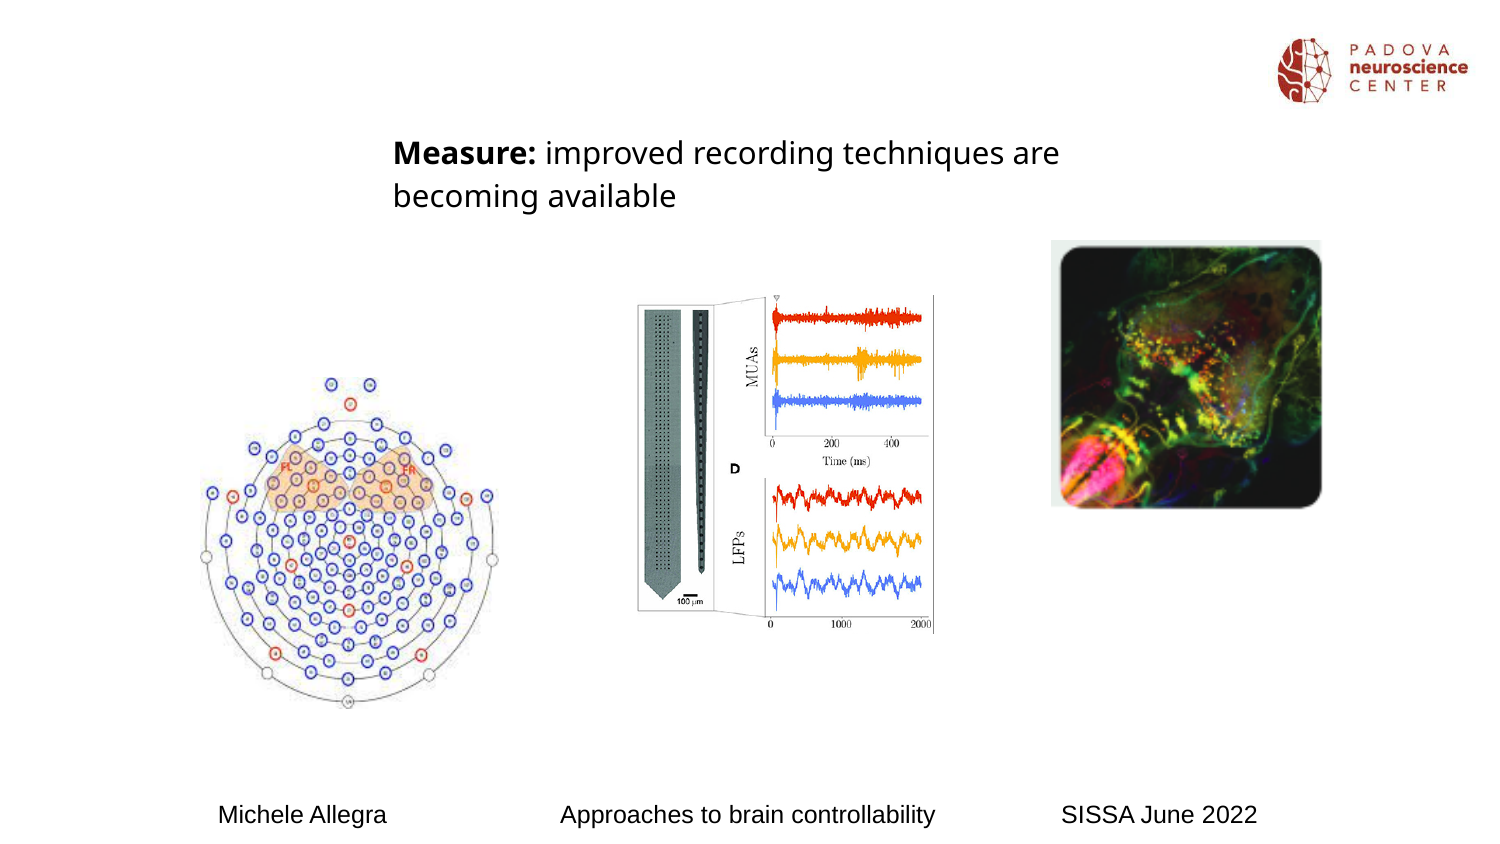

Measure: improved recording techniques are becoming available
Michele Allegra Approaches to brain controllability SISSA June 2022